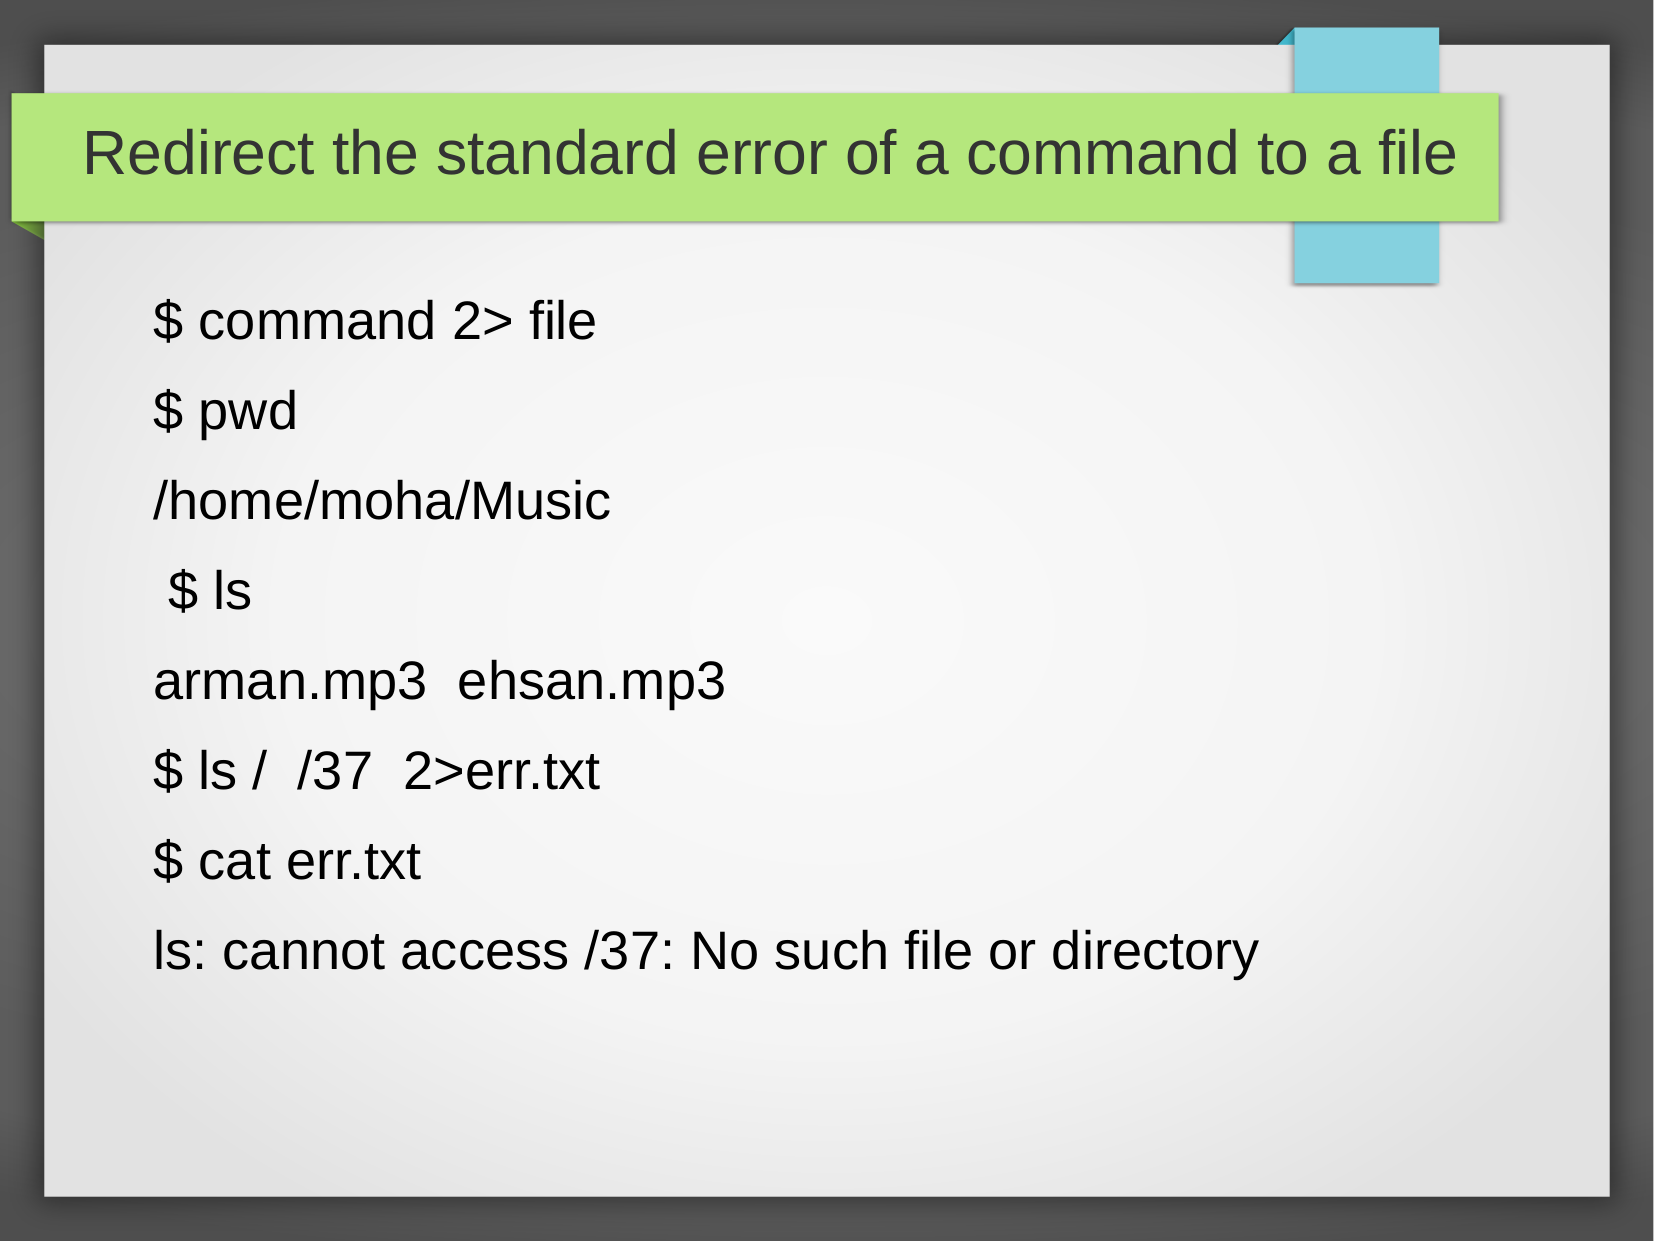

# Redirect the standard error of a command to a file
$ command 2> file
$ pwd
/home/moha/Music
 $ ls
arman.mp3 ehsan.mp3
$ ls / /37 2>err.txt
$ cat err.txt
ls: cannot access /37: No such file or directory